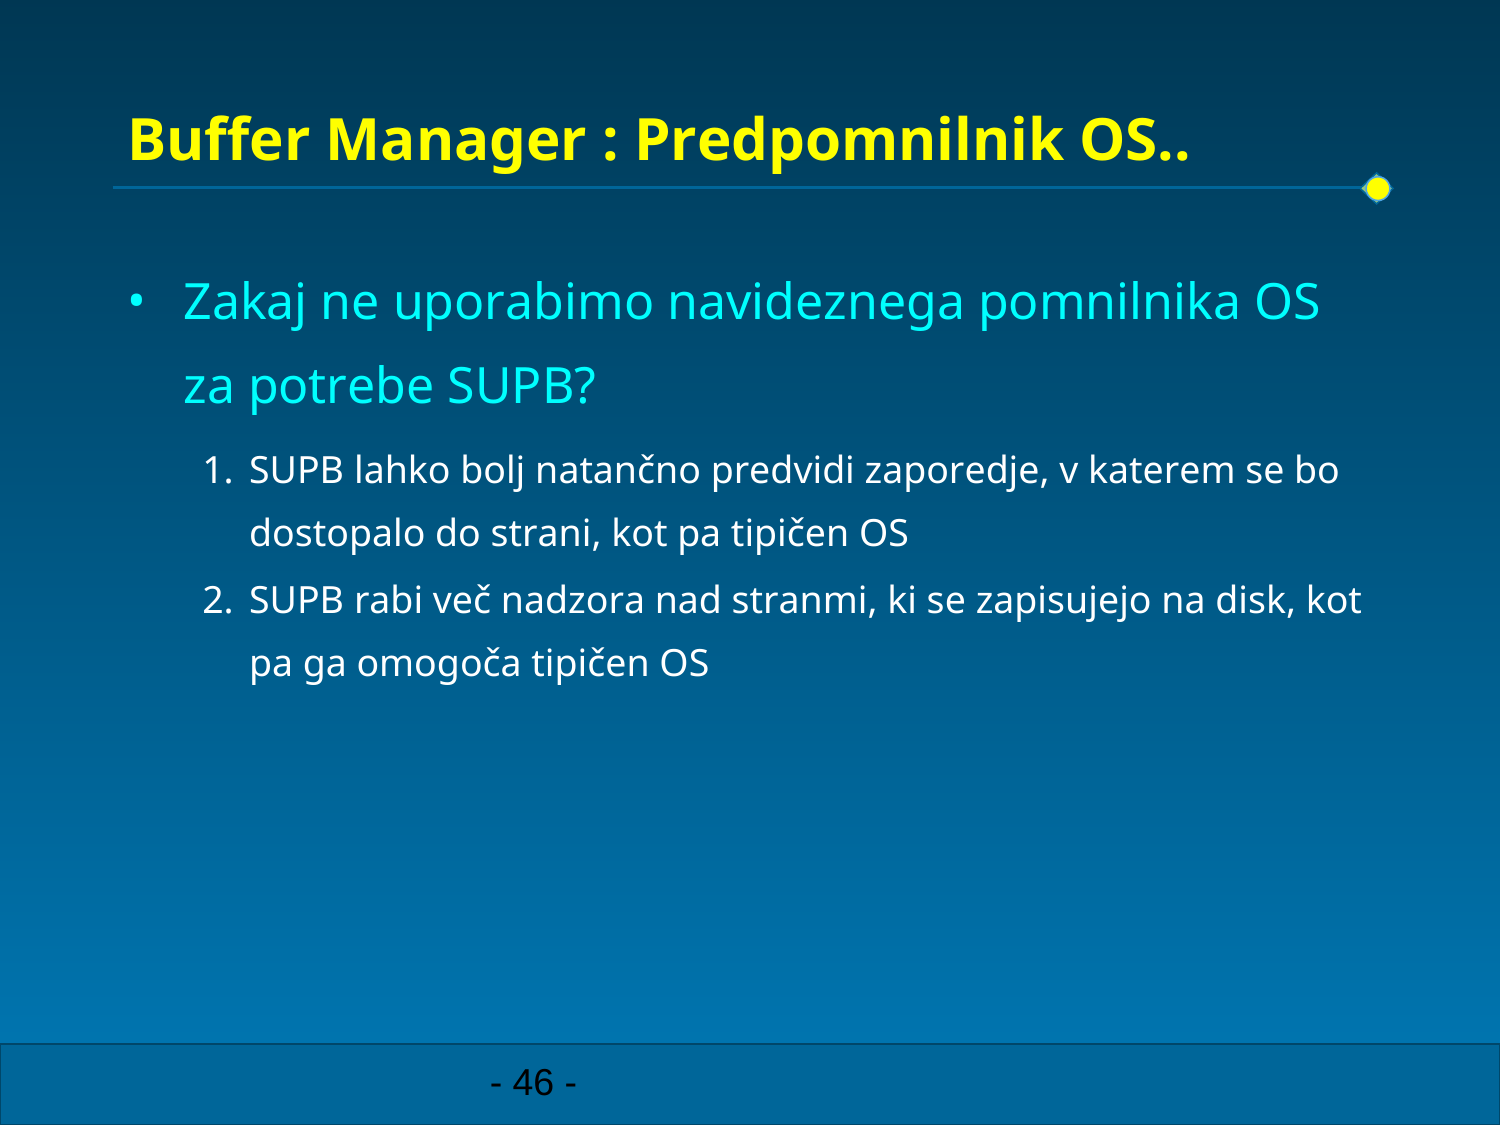

# Buffer Manager : Predpomnilnik OS..
Zakaj ne uporabimo navideznega pomnilnika OS za potrebe SUPB?
SUPB lahko bolj natančno predvidi zaporedje, v katerem se bo dostopalo do strani, kot pa tipičen OS
SUPB rabi več nadzora nad stranmi, ki se zapisujejo na disk, kot pa ga omogoča tipičen OS